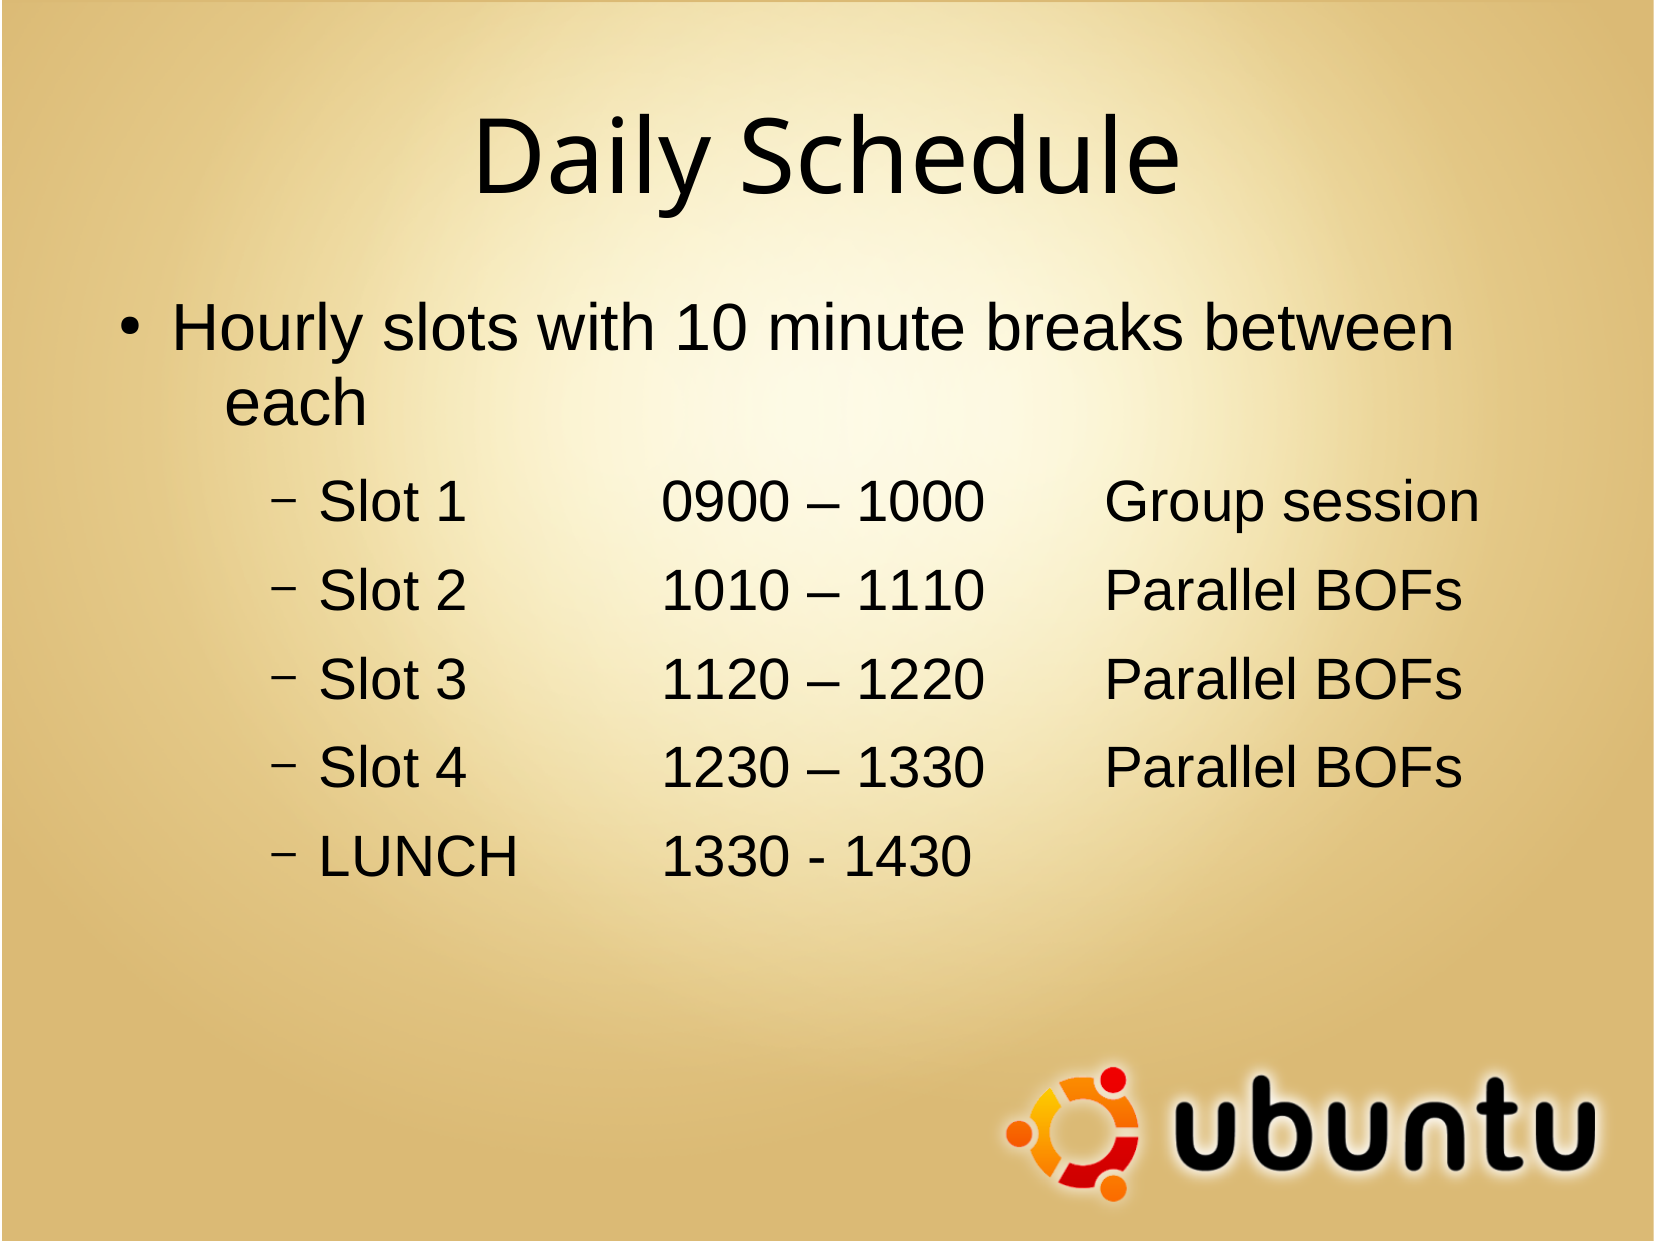

# Daily Schedule
Hourly slots with 10 minute breaks between each
Slot 1			0900 – 1000		Group session
Slot 2			1010 – 1110		Parallel BOFs
Slot 3			1120 – 1220		Parallel BOFs
Slot 4			1230 – 1330		Parallel BOFs
LUNCH		1330 - 1430